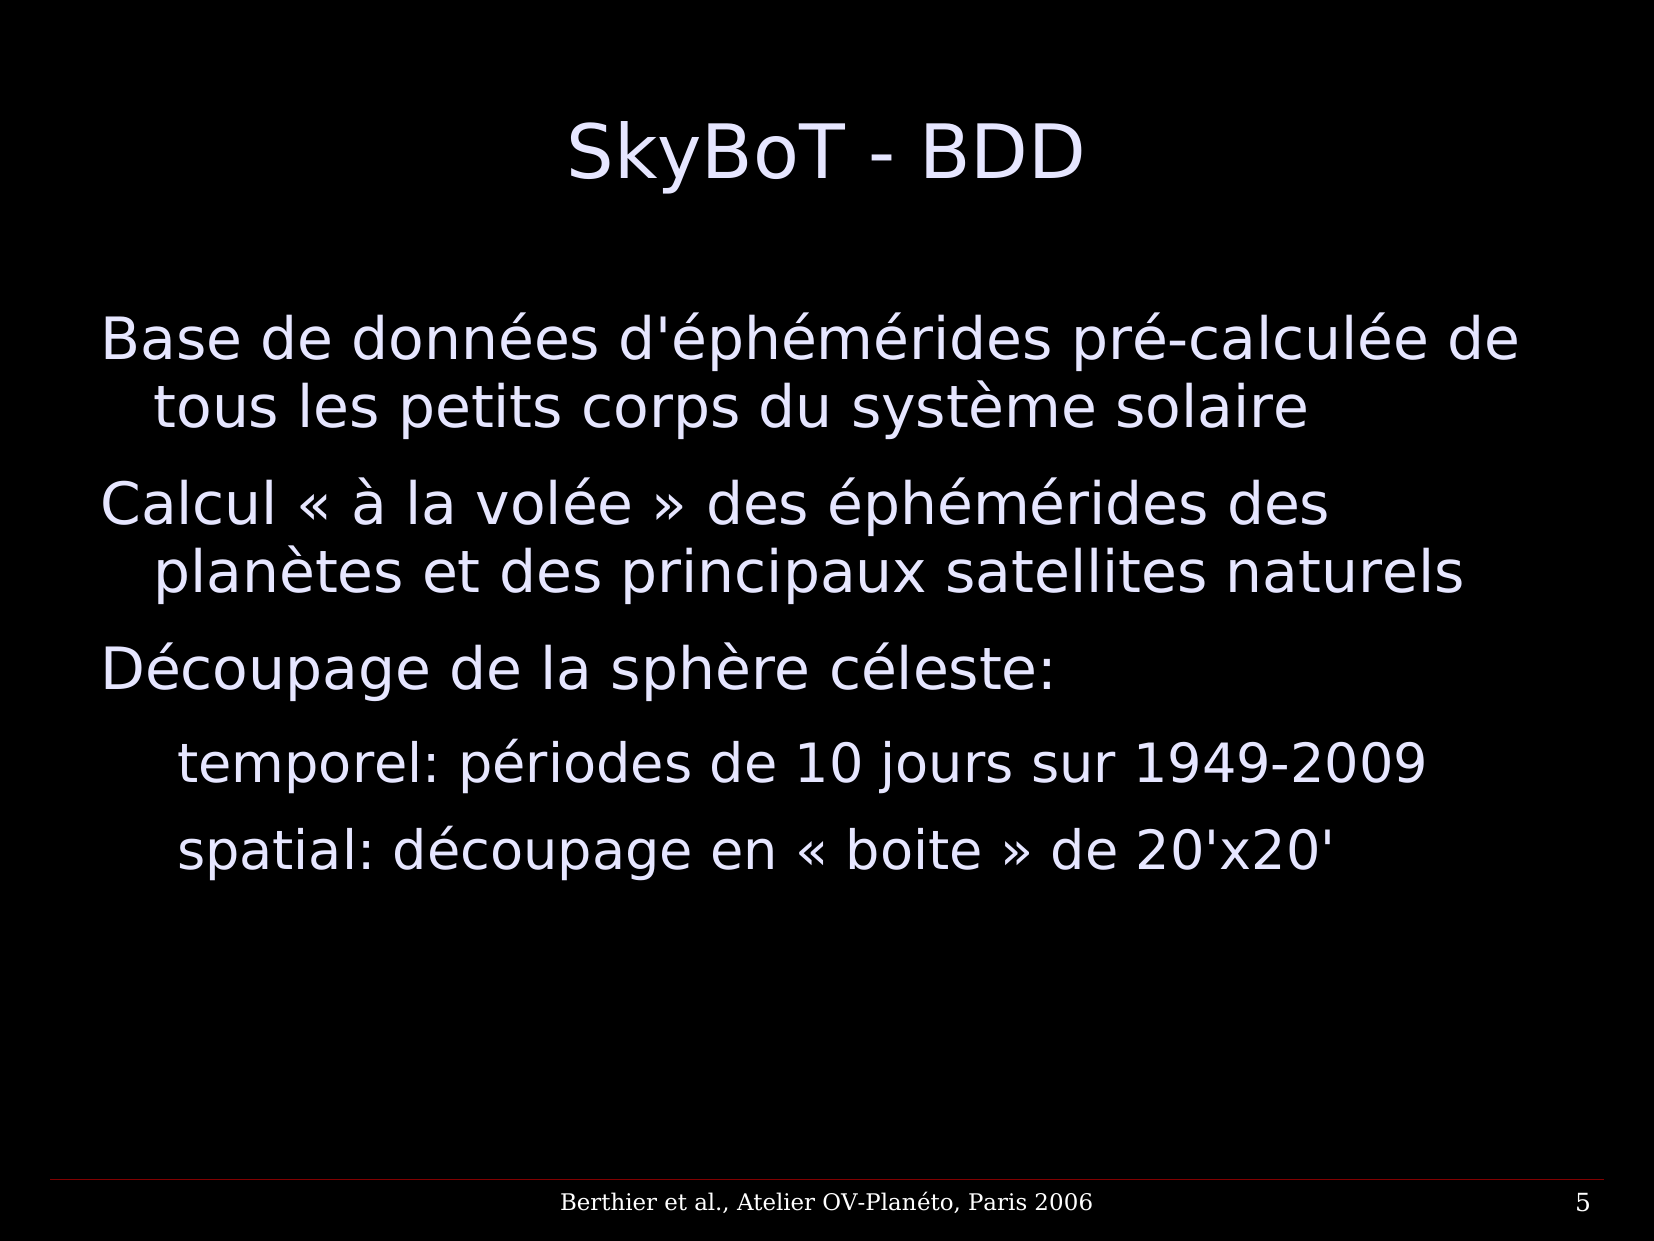

# SkyBoT - BDD
Base de données d'éphémérides pré-calculée de tous les petits corps du système solaire
Calcul « à la volée » des éphémérides des planètes et des principaux satellites naturels
Découpage de la sphère céleste:
temporel: périodes de 10 jours sur 1949-2009
spatial: découpage en « boite » de 20'x20'
5